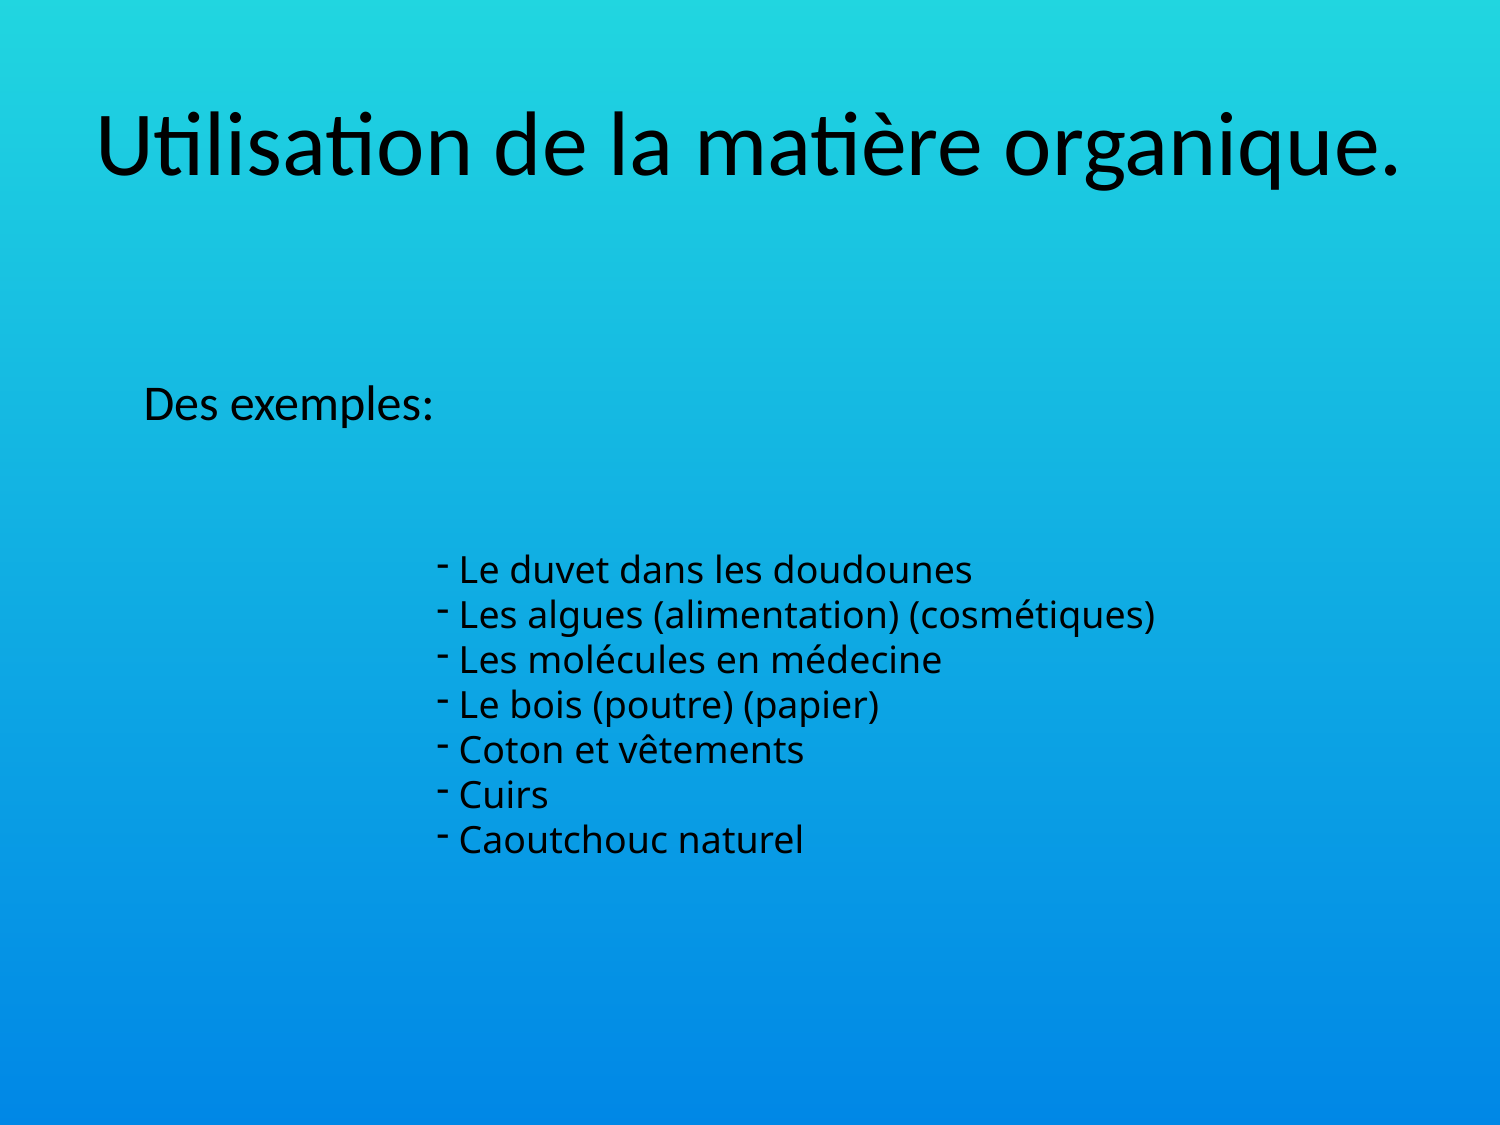

# Utilisation de la matière organique.
Des exemples:
 Le duvet dans les doudounes
 Les algues (alimentation) (cosmétiques)
 Les molécules en médecine
 Le bois (poutre) (papier)
 Coton et vêtements
 Cuirs
 Caoutchouc naturel